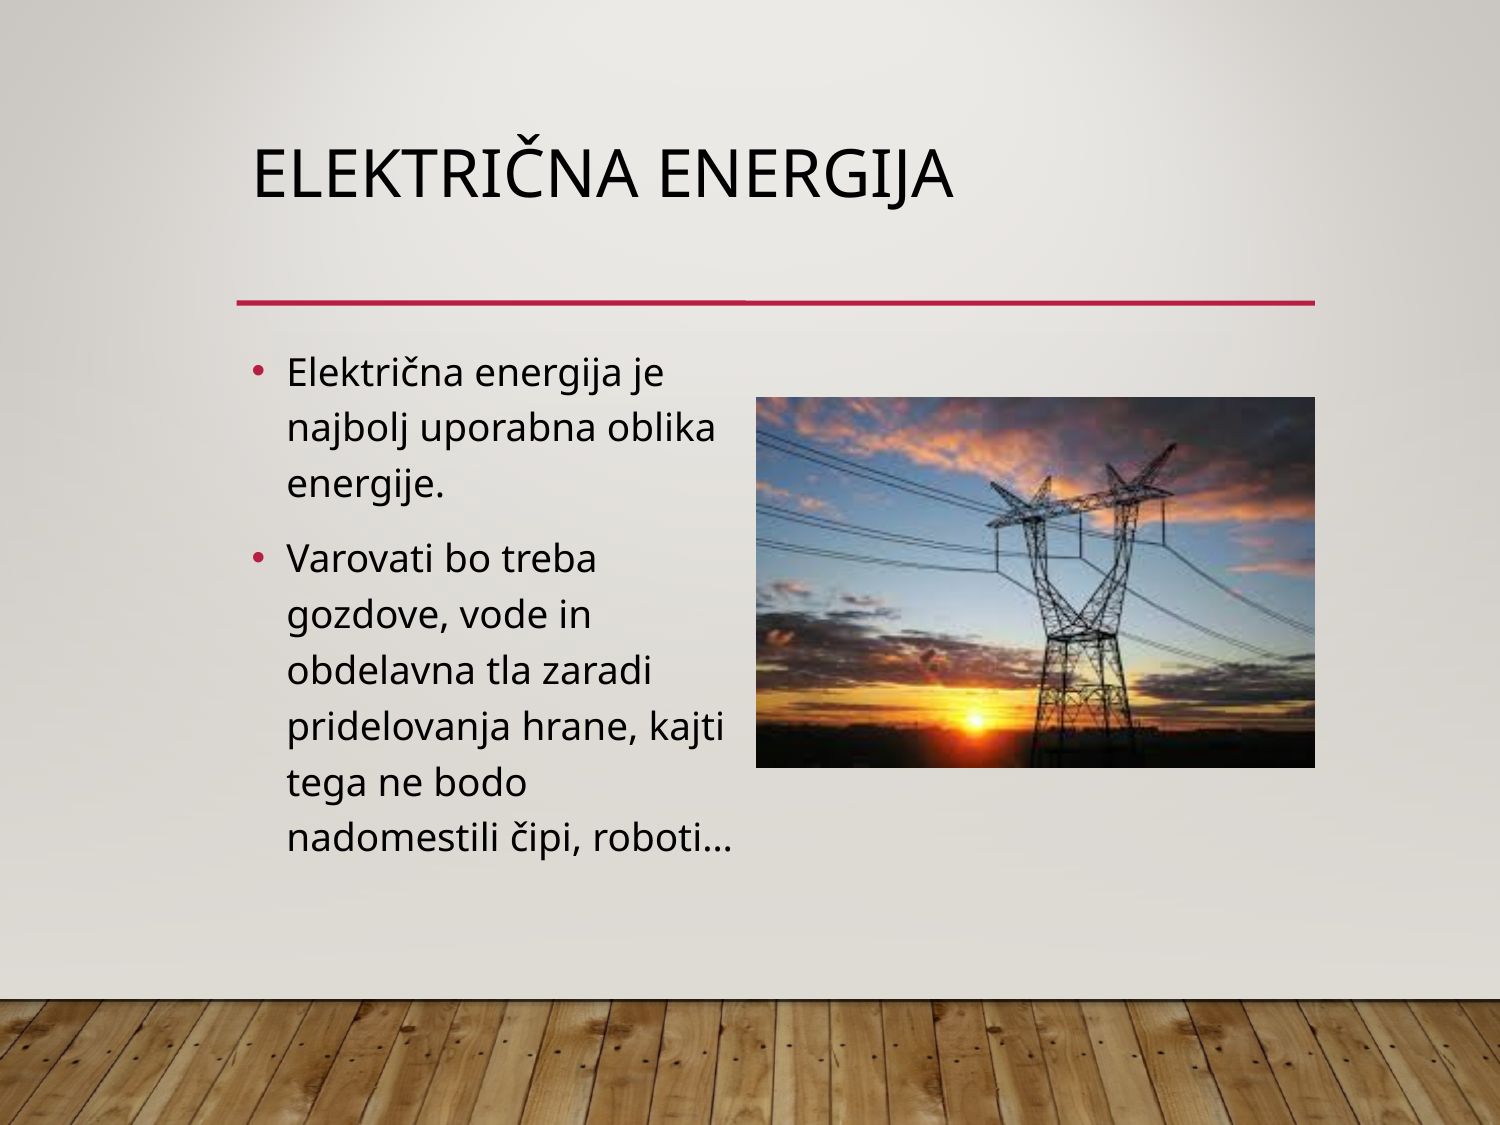

# Električna energija
Električna energija je najbolj uporabna oblika energije.
Varovati bo treba gozdove, vode in obdelavna tla zaradi pridelovanja hrane, kajti tega ne bodo nadomestili čipi, roboti…